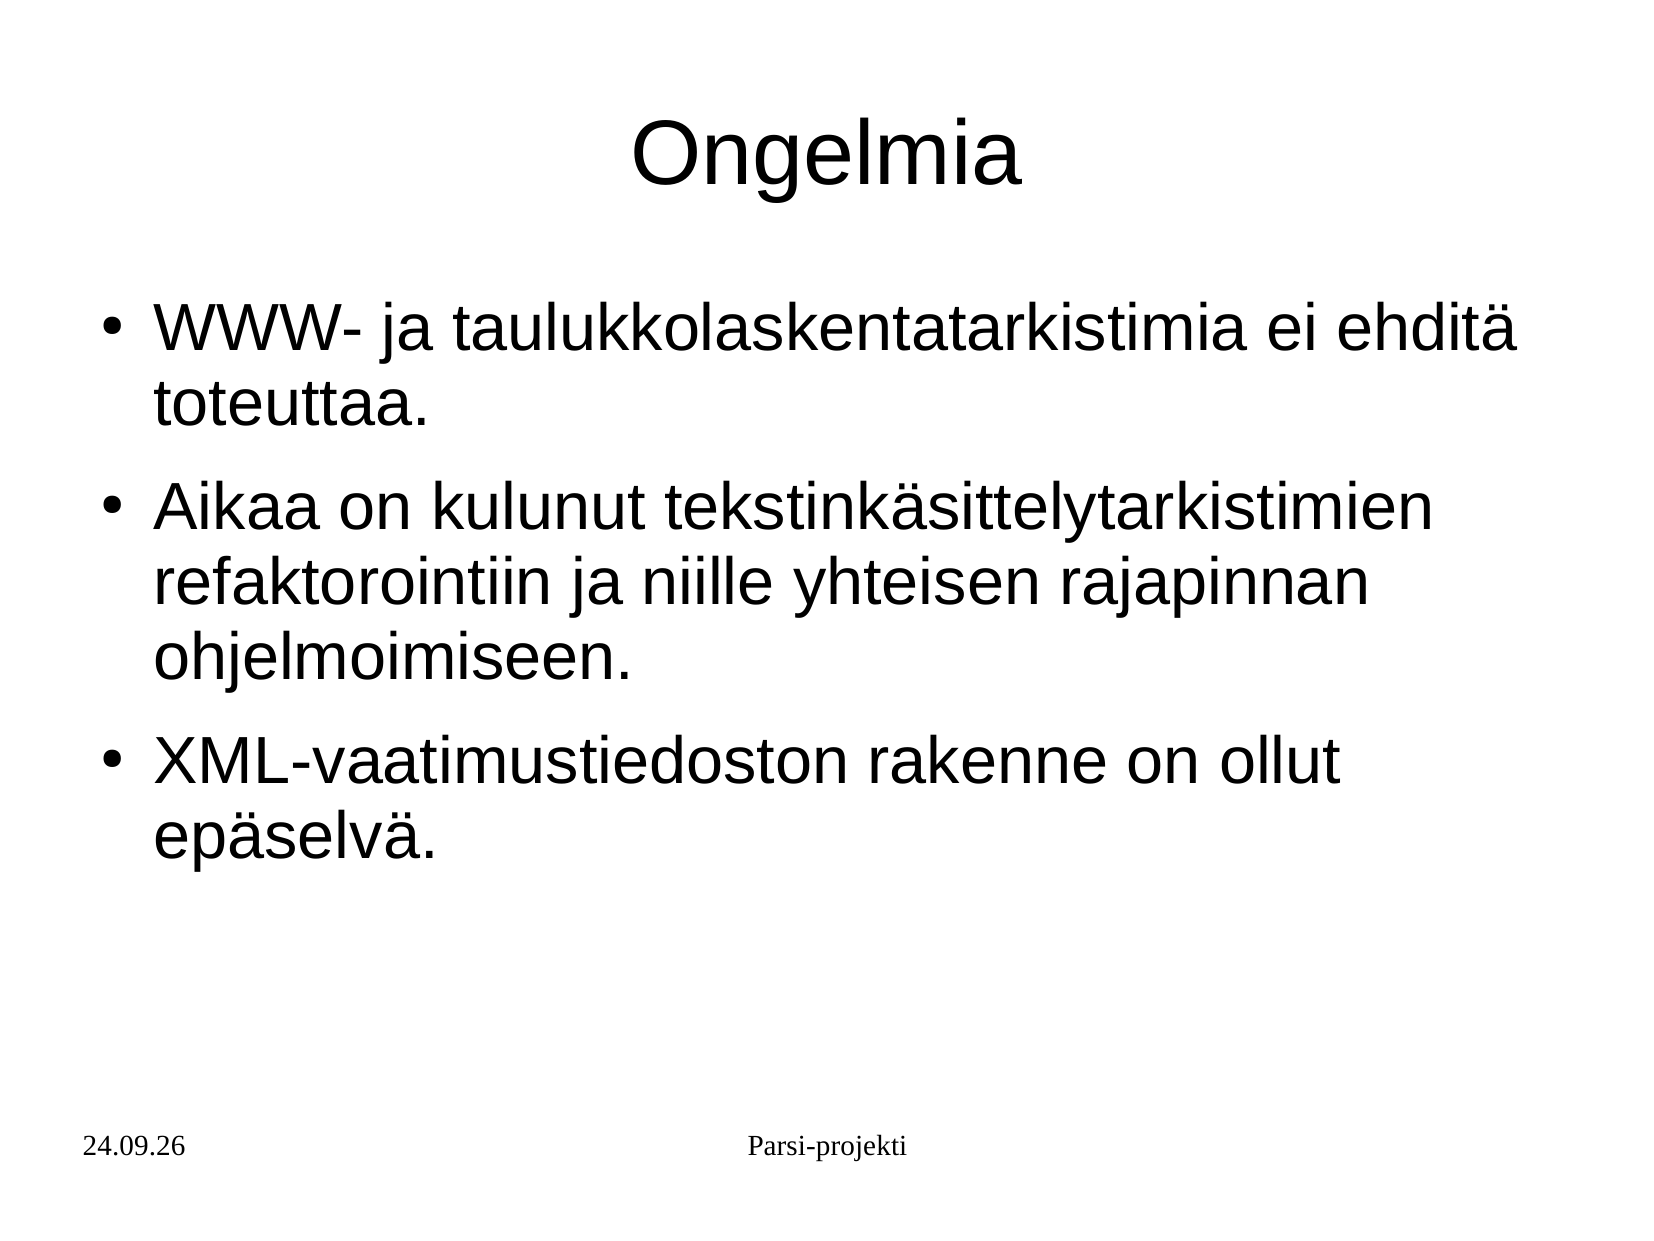

# Ongelmia
WWW- ja taulukkolaskentatarkistimia ei ehditä toteuttaa.
Aikaa on kulunut tekstinkäsittelytarkistimien refaktorointiin ja niille yhteisen rajapinnan ohjelmoimiseen.
XML-vaatimustiedoston rakenne on ollut epäselvä.
Parsi-projekti